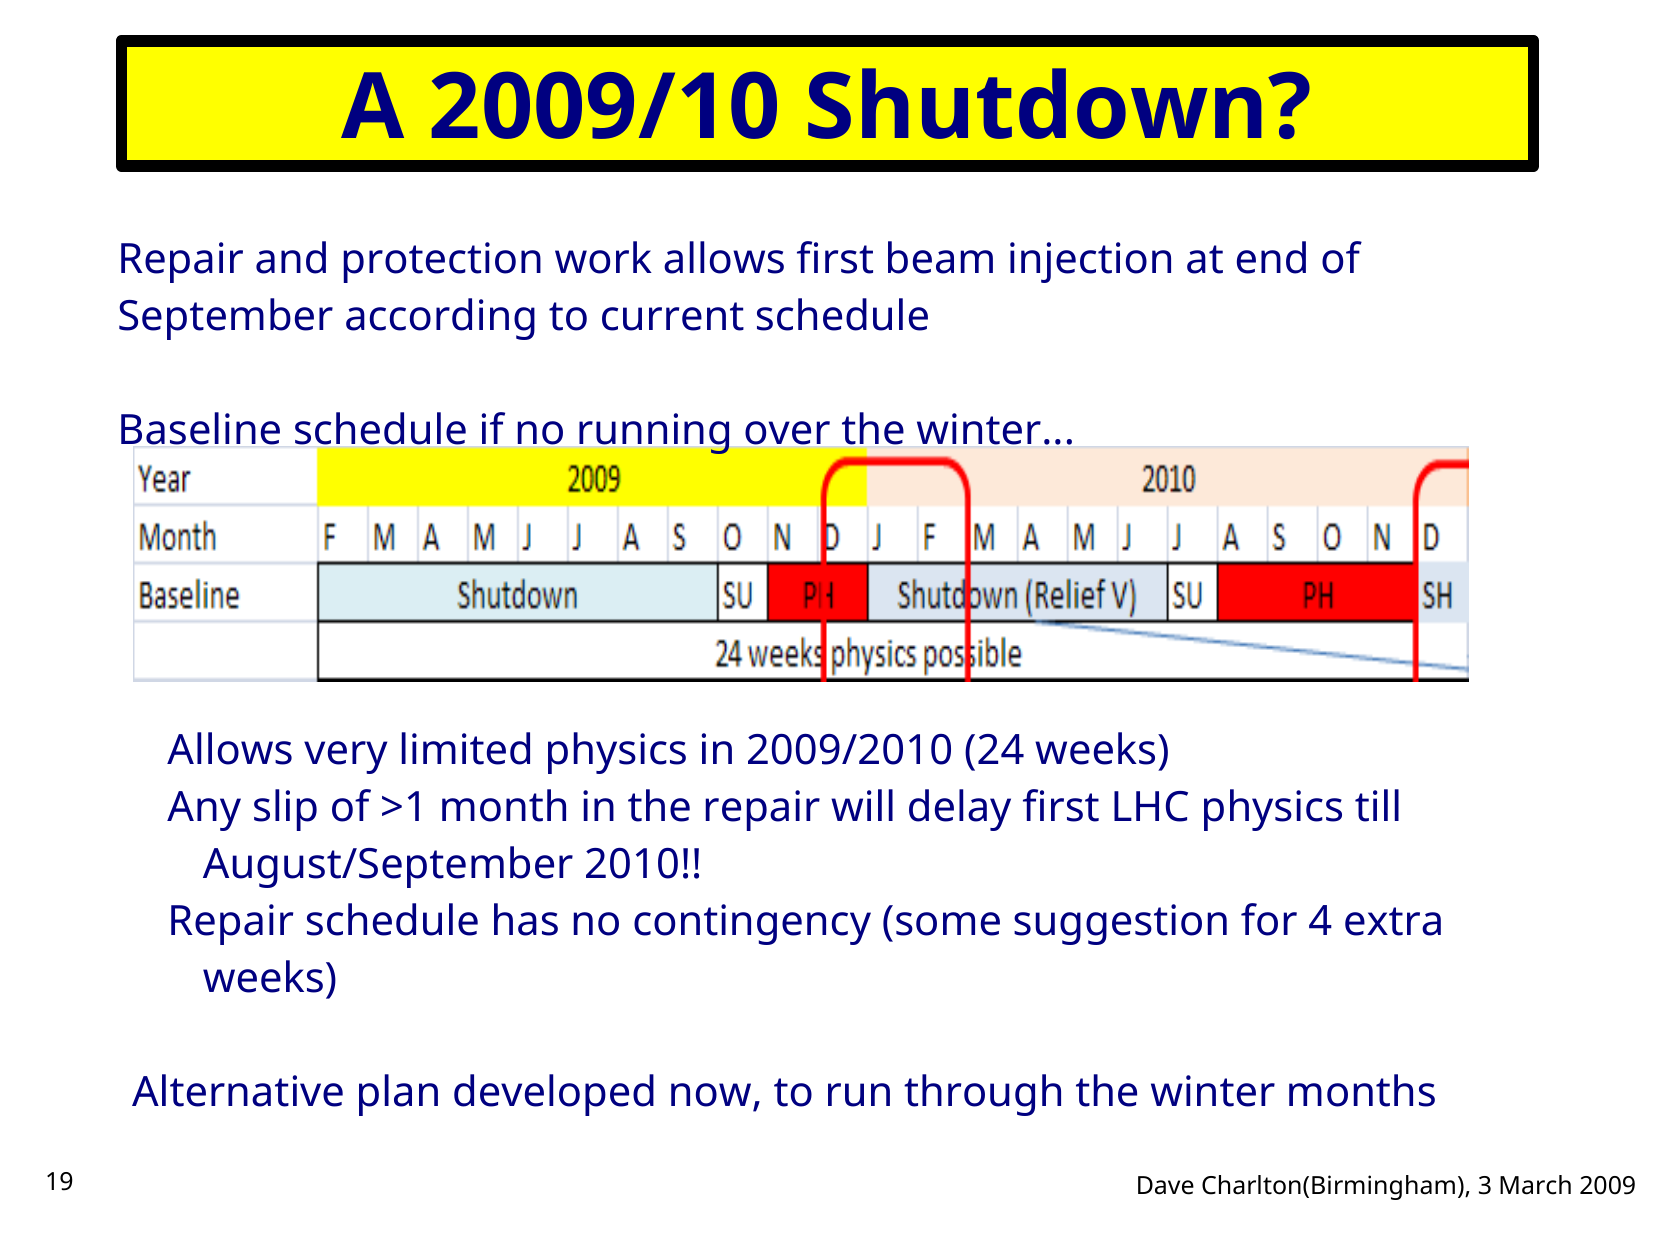

# A 2009/10 Shutdown?
Repair and protection work allows first beam injection at end of September according to current schedule
Baseline schedule if no running over the winter...
Allows very limited physics in 2009/2010 (24 weeks)
Any slip of >1 month in the repair will delay first LHC physics till August/September 2010!!
Repair schedule has no contingency (some suggestion for 4 extra weeks)
Alternative plan developed now, to run through the winter months
19